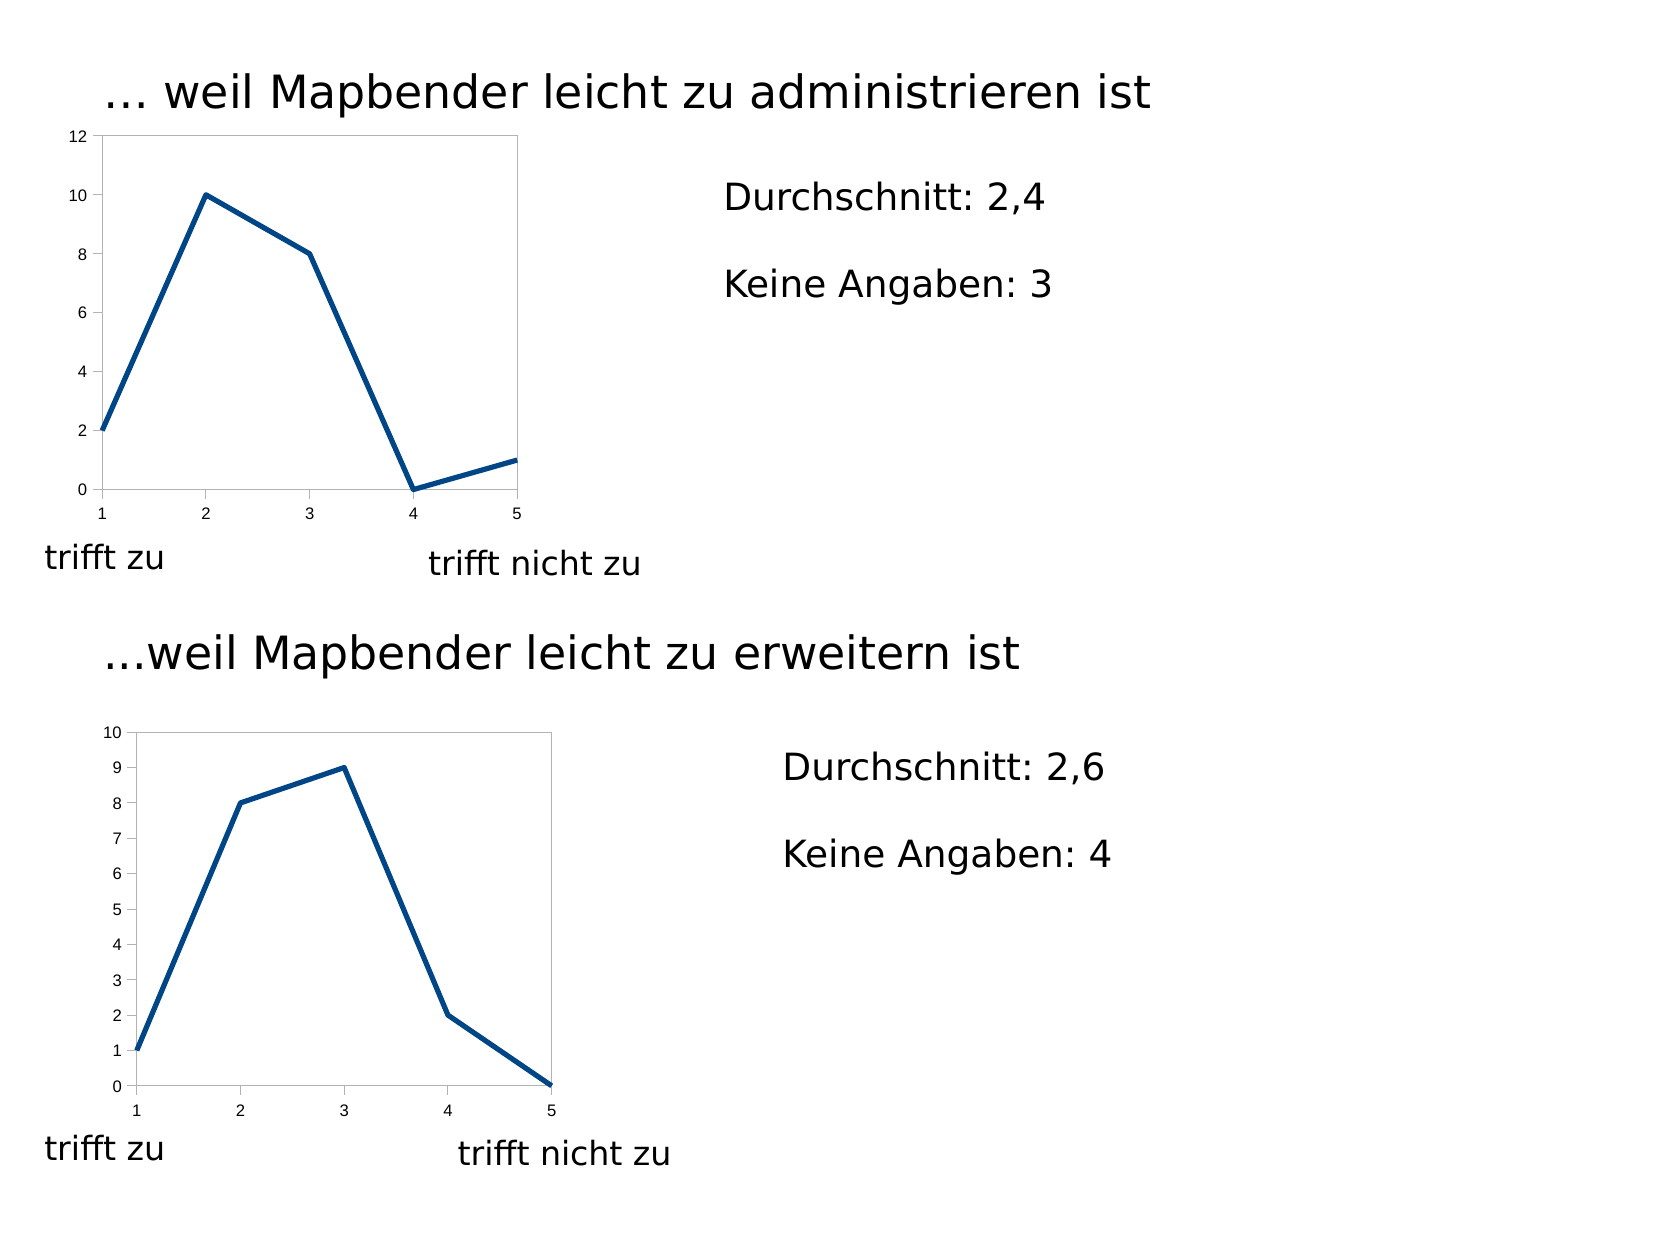

… weil Mapbender leicht zu administrieren ist
### Chart
| Category | Zeile 150 |
|---|---|
| 1 | 2.0 |
| 2 | 10.0 |
| 3 | 8.0 |
| 4 | 0.0 |
| 5 | 1.0 |Durchschnitt: 2,4
Keine Angaben: 3
trifft zu
trifft nicht zu
...weil Mapbender leicht zu erweitern ist
### Chart
| Category | Zeile 153 |
|---|---|
| 1 | 1.0 |
| 2 | 8.0 |
| 3 | 9.0 |
| 4 | 2.0 |
| 5 | 0.0 |Durchschnitt: 2,6
Keine Angaben: 4
trifft zu
trifft nicht zu